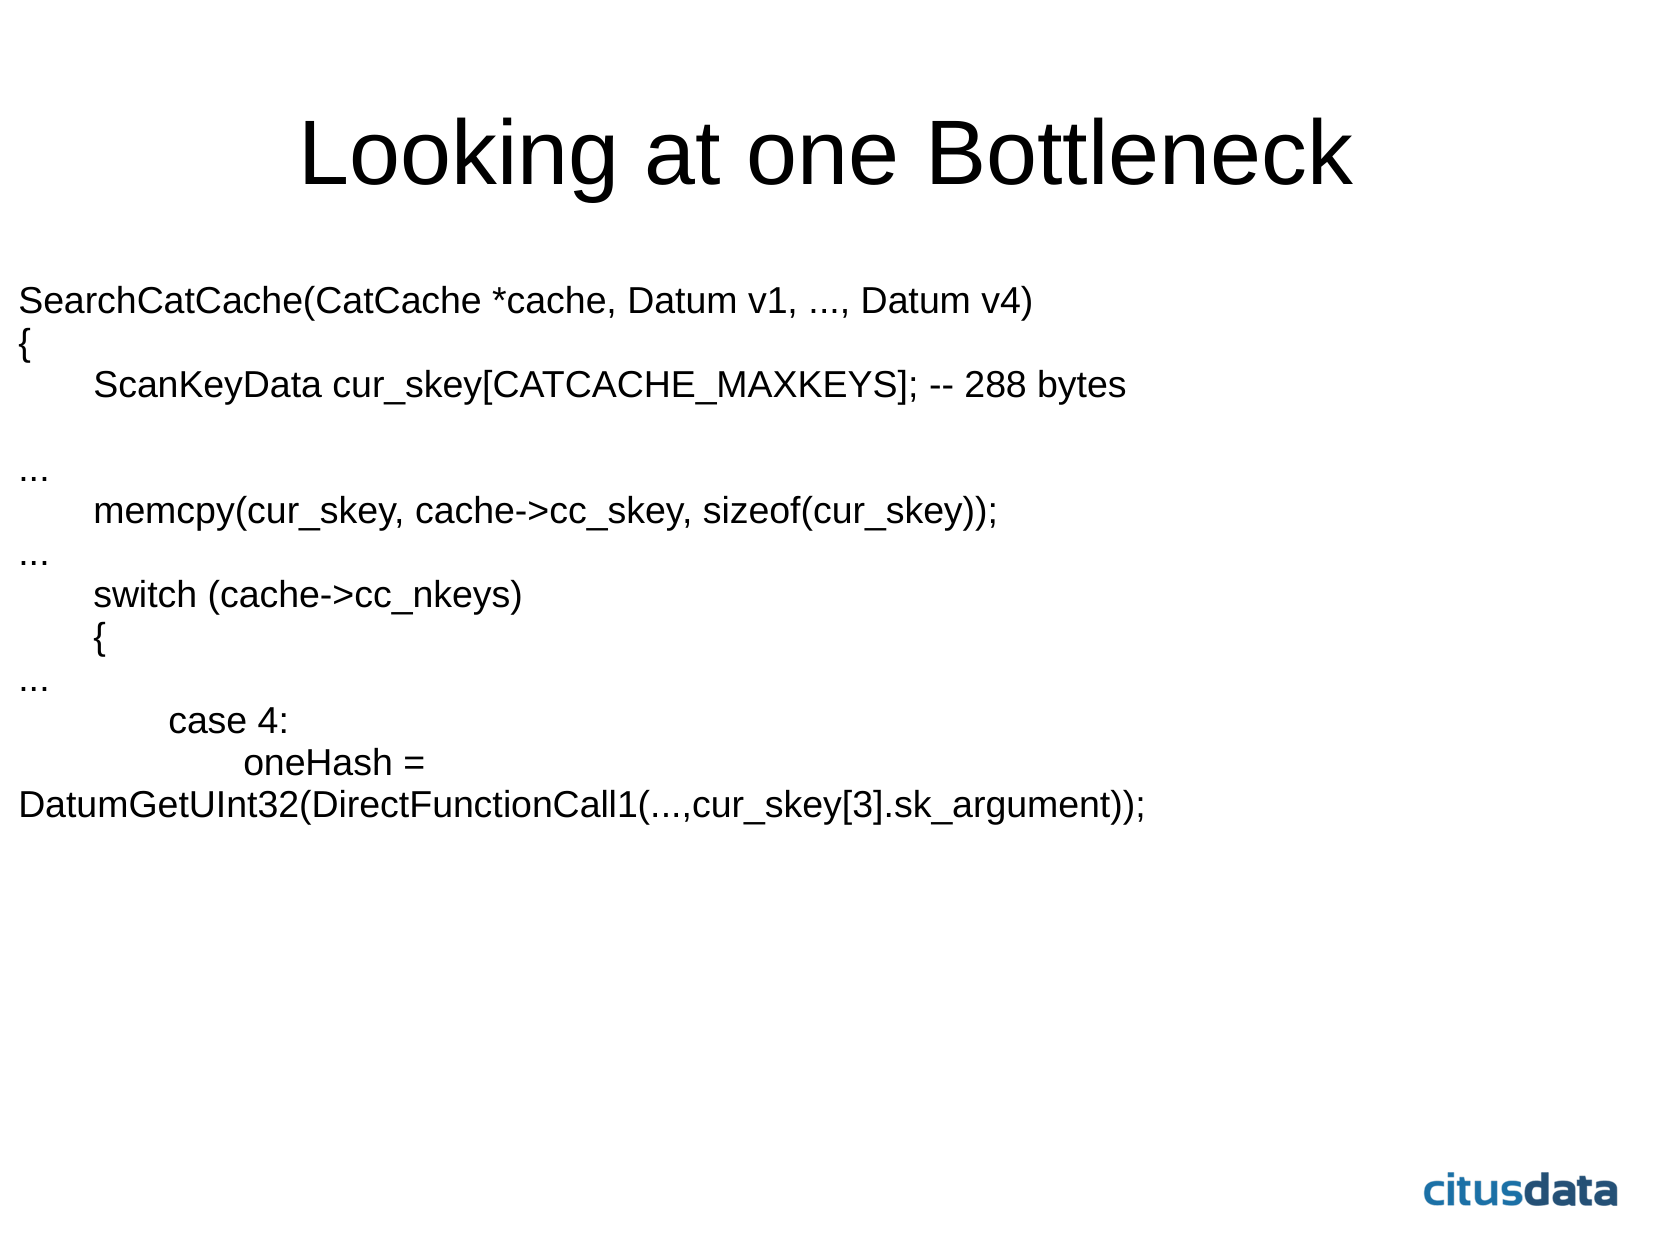

# Looking at one Bottleneck
SearchCatCache(CatCache *cache, Datum v1, ..., Datum v4)
{
	ScanKeyData cur_skey[CATCACHE_MAXKEYS]; -- 288 bytes
...
	memcpy(cur_skey, cache->cc_skey, sizeof(cur_skey));
...
	switch (cache->cc_nkeys)
	{
...
		case 4:
			oneHash = DatumGetUInt32(DirectFunctionCall1(...,cur_skey[3].sk_argument));